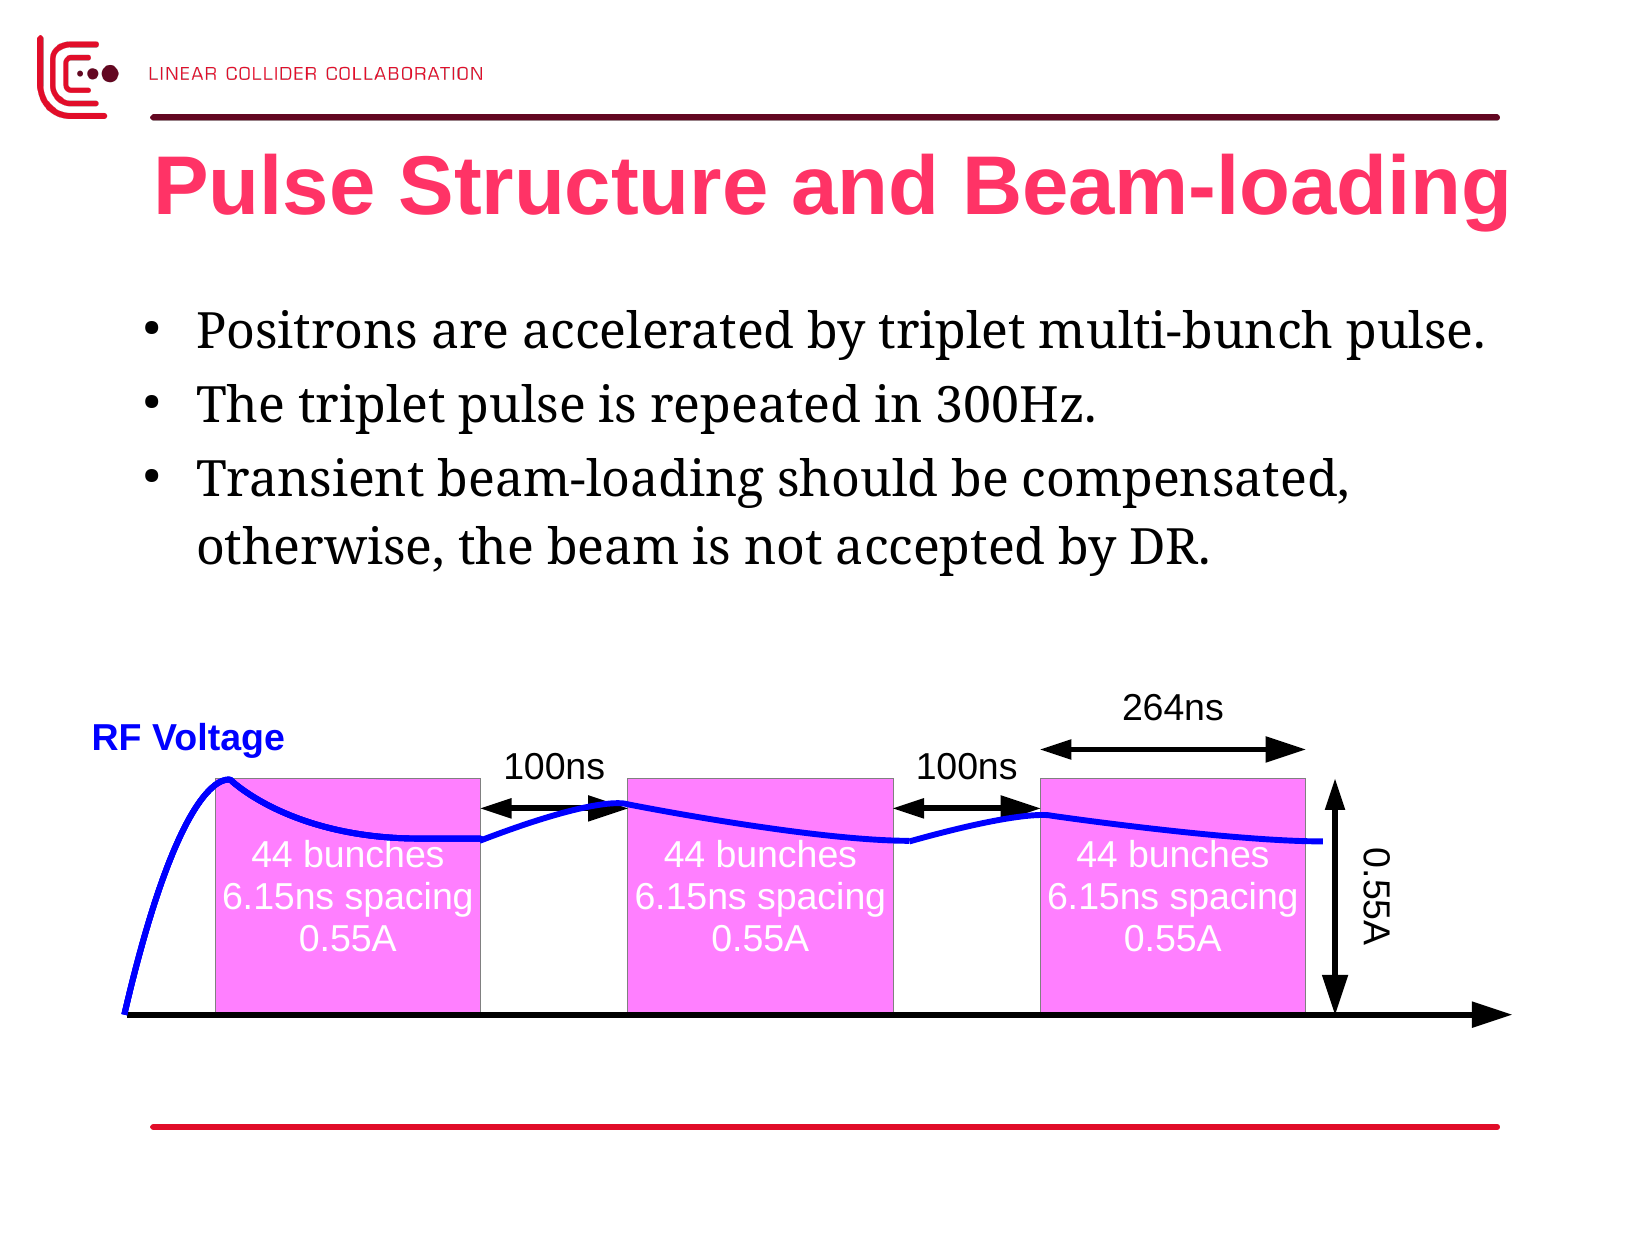

# Pulse Structure and Beam-loading
Positrons are accelerated by triplet multi-bunch pulse.
The triplet pulse is repeated in 300Hz.
Transient beam-loading should be compensated, otherwise, the beam is not accepted by DR.
RF Voltage
264ns
44 bunches
6.15ns spacing
0.55A
44 bunches
6.15ns spacing
0.55A
44 bunches
6.15ns spacing
0.55A
0.55A
100ns
100ns